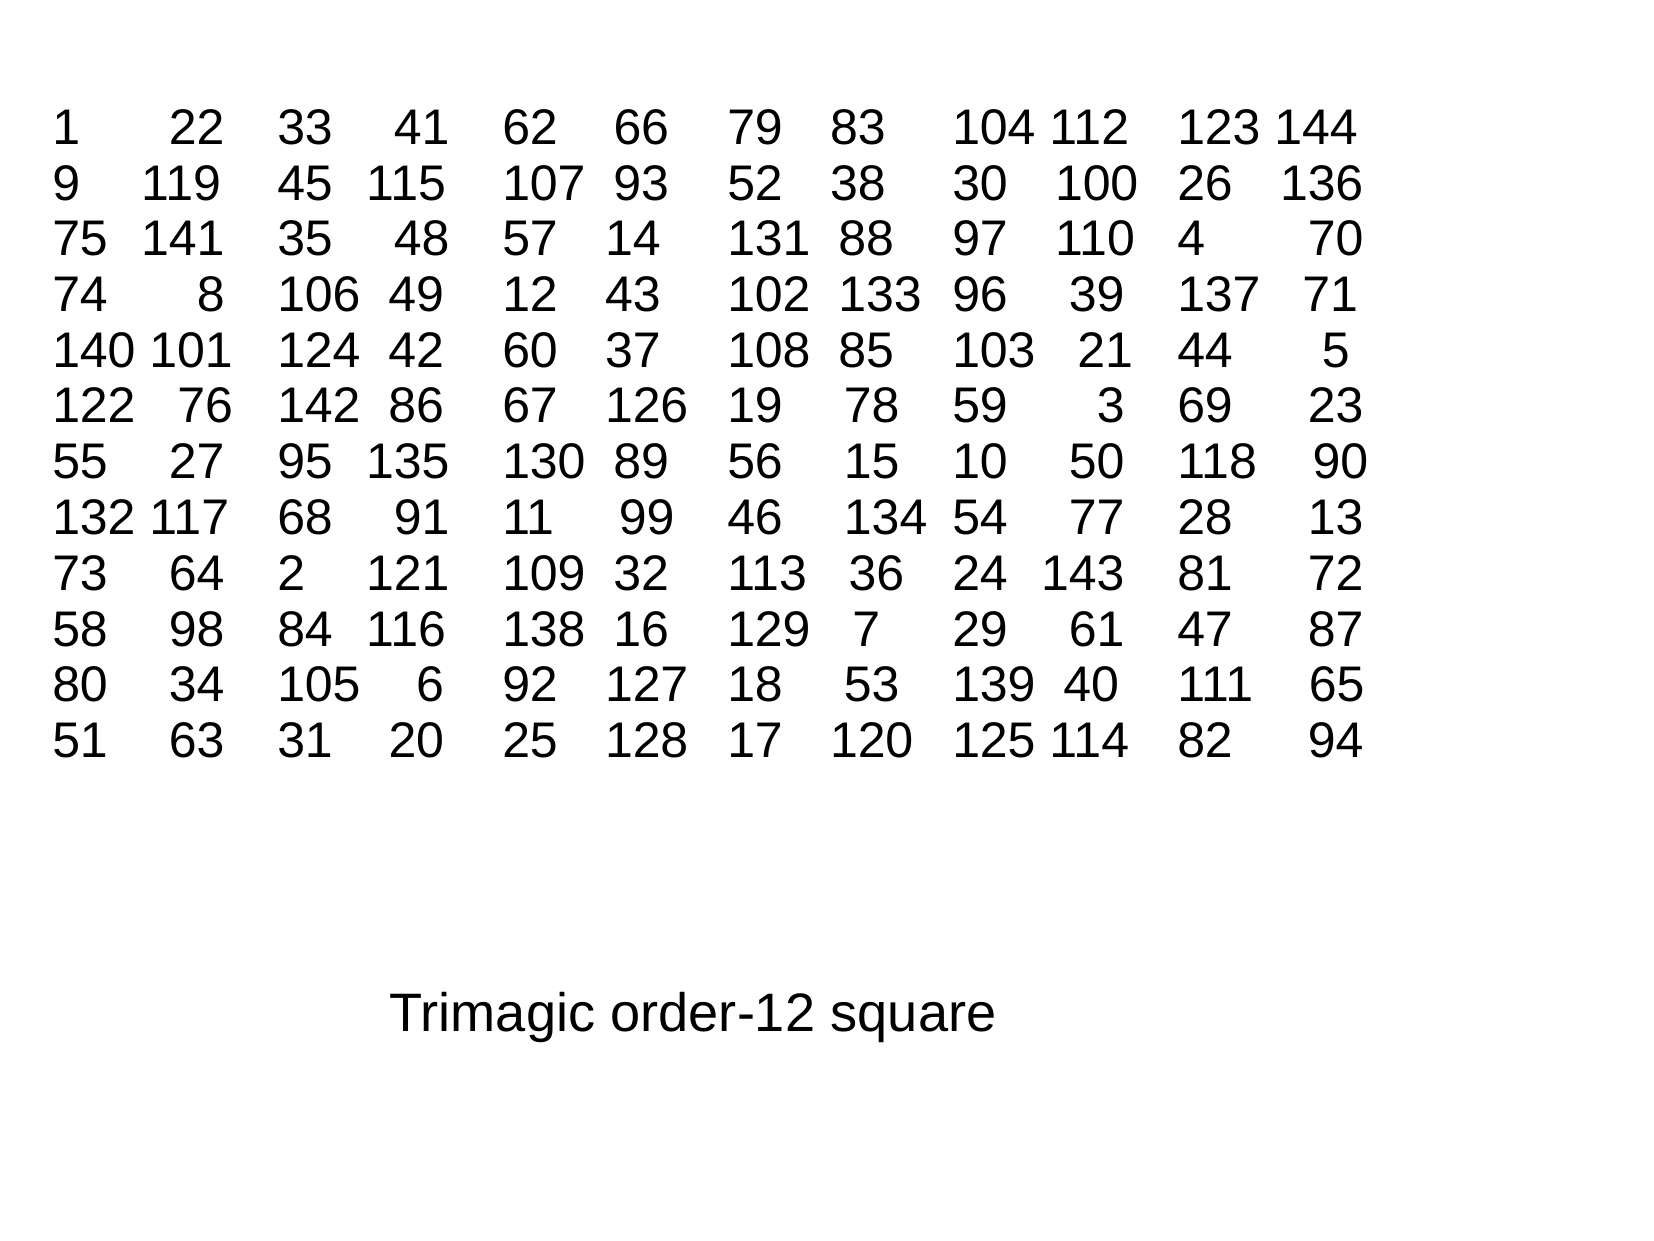

1 	 22 	33 	 41 	62 66 	79 	 83 	104 112 	123 144
9 	 119 	45 	 115 	107 93 	52 	 38 	30 	 100 	26 	 136
75 	 141 	35 	 48 	57 	 14 	131 88 	97 	 110 	4 	 70
74 	 8 	106 49 	12 	 43 	102 133 	96 	 39 	137 71
140 101 	124 42 	60 	 37 	108 85 	103 21 	44 	 5
122 76 	142 86 	67 	 126 	19 	 78 	59 	 3 	69 	 23
55 	 27 	95 	 135 	130 89 	56 	 15 	10 	 50 	118 90
132 117 	68 	 91 	11 	 99 	46 	 134 	54 	 77 	28 	 13
73 	 64 	2 	 121 	109 32 	113 36 	24 	 143 	81 	 72
58 	 98 	84 	 116 	138 16 	129 7 	29 	 61 	47 	 87
80 	 34 	105 6 	92 	 127 	18 	 53 	139 40 	111 65
51 	 63 	31 20 	25 	 128 	17 	 120 	125 114 	82 	 94
Trimagic order-12 square